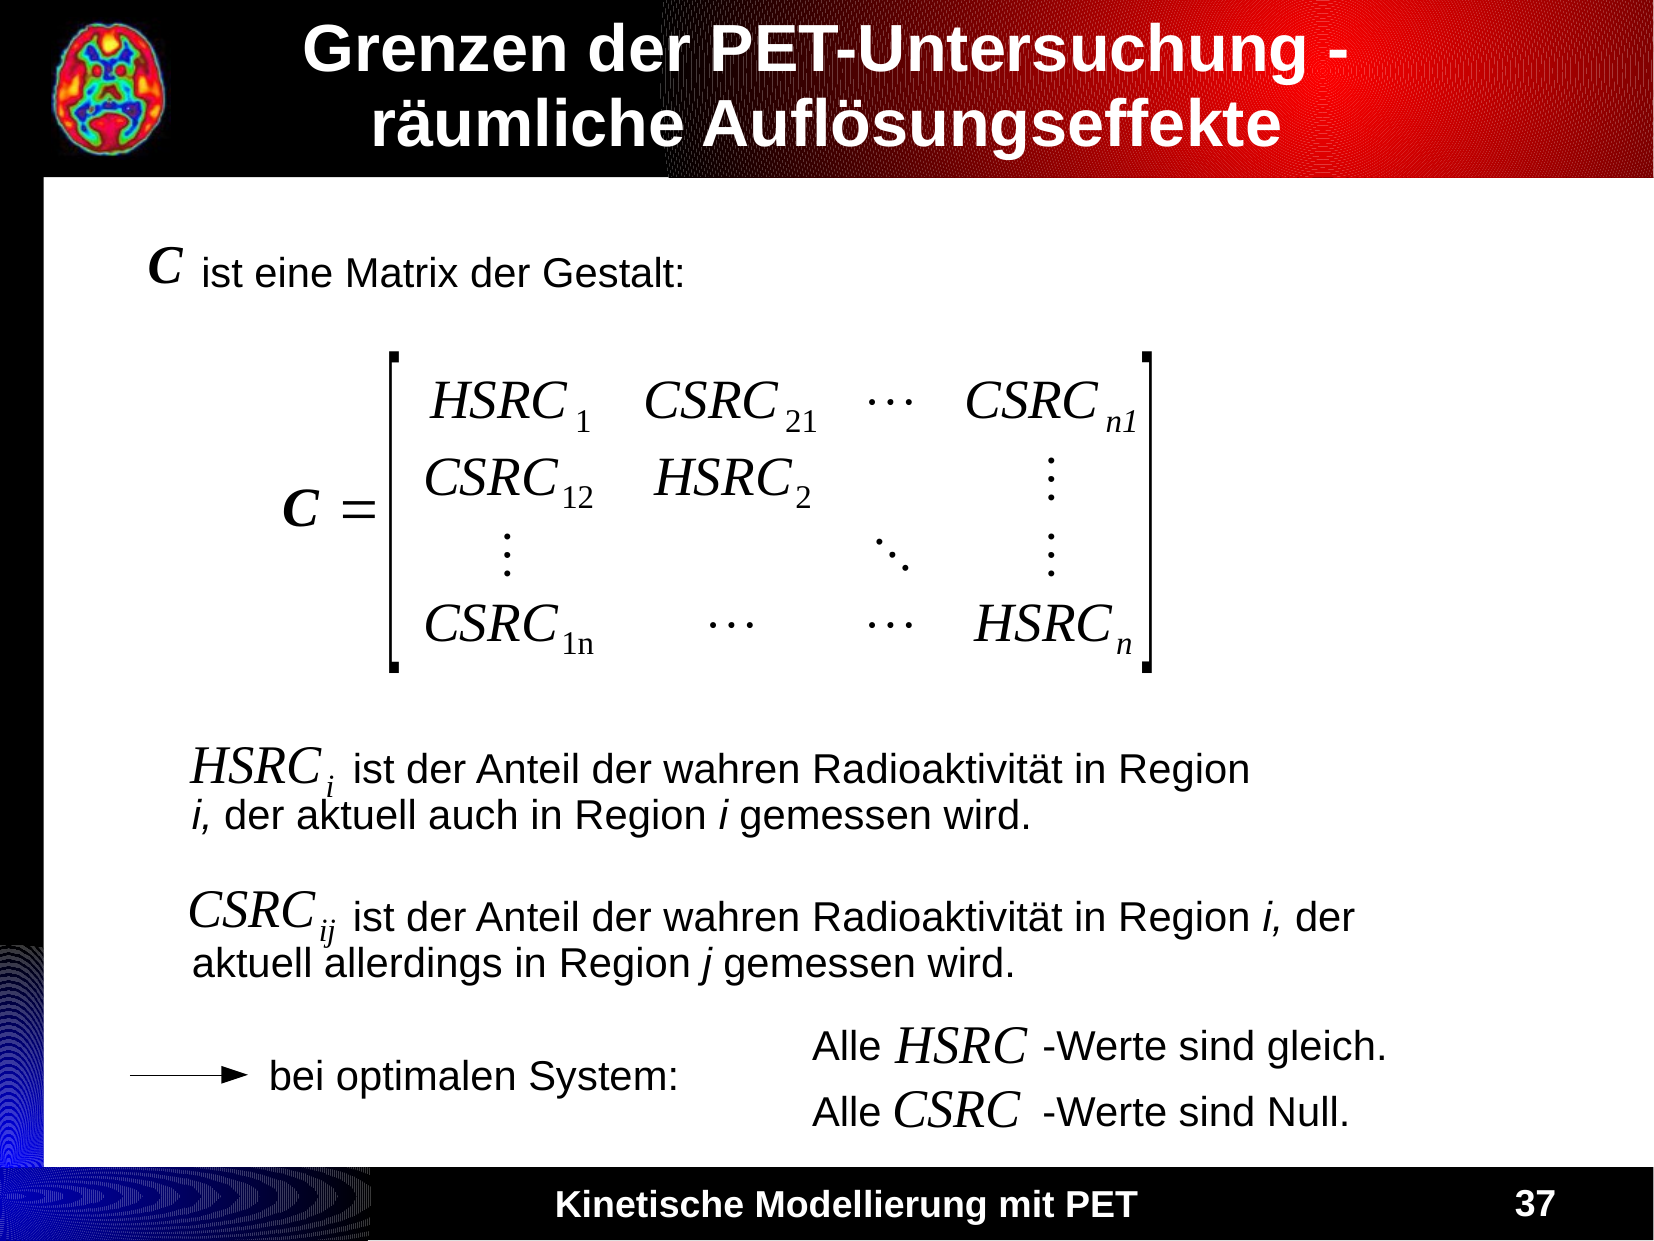

# Grenzen der PET-Untersuchung - räumliche Auflösungseffekte
 ist eine Matrix der Gestalt:
 ist der Anteil der wahren Radioaktivität in Region i, der aktuell auch in Region i gemessen wird.
 ist der Anteil der wahren Radioaktivität in Region i, der aktuell allerdings in Region j gemessen wird.
Alle -Werte sind gleich.
bei optimalen System:
Alle -Werte sind Null.
Kinetische Modellierung mit PET